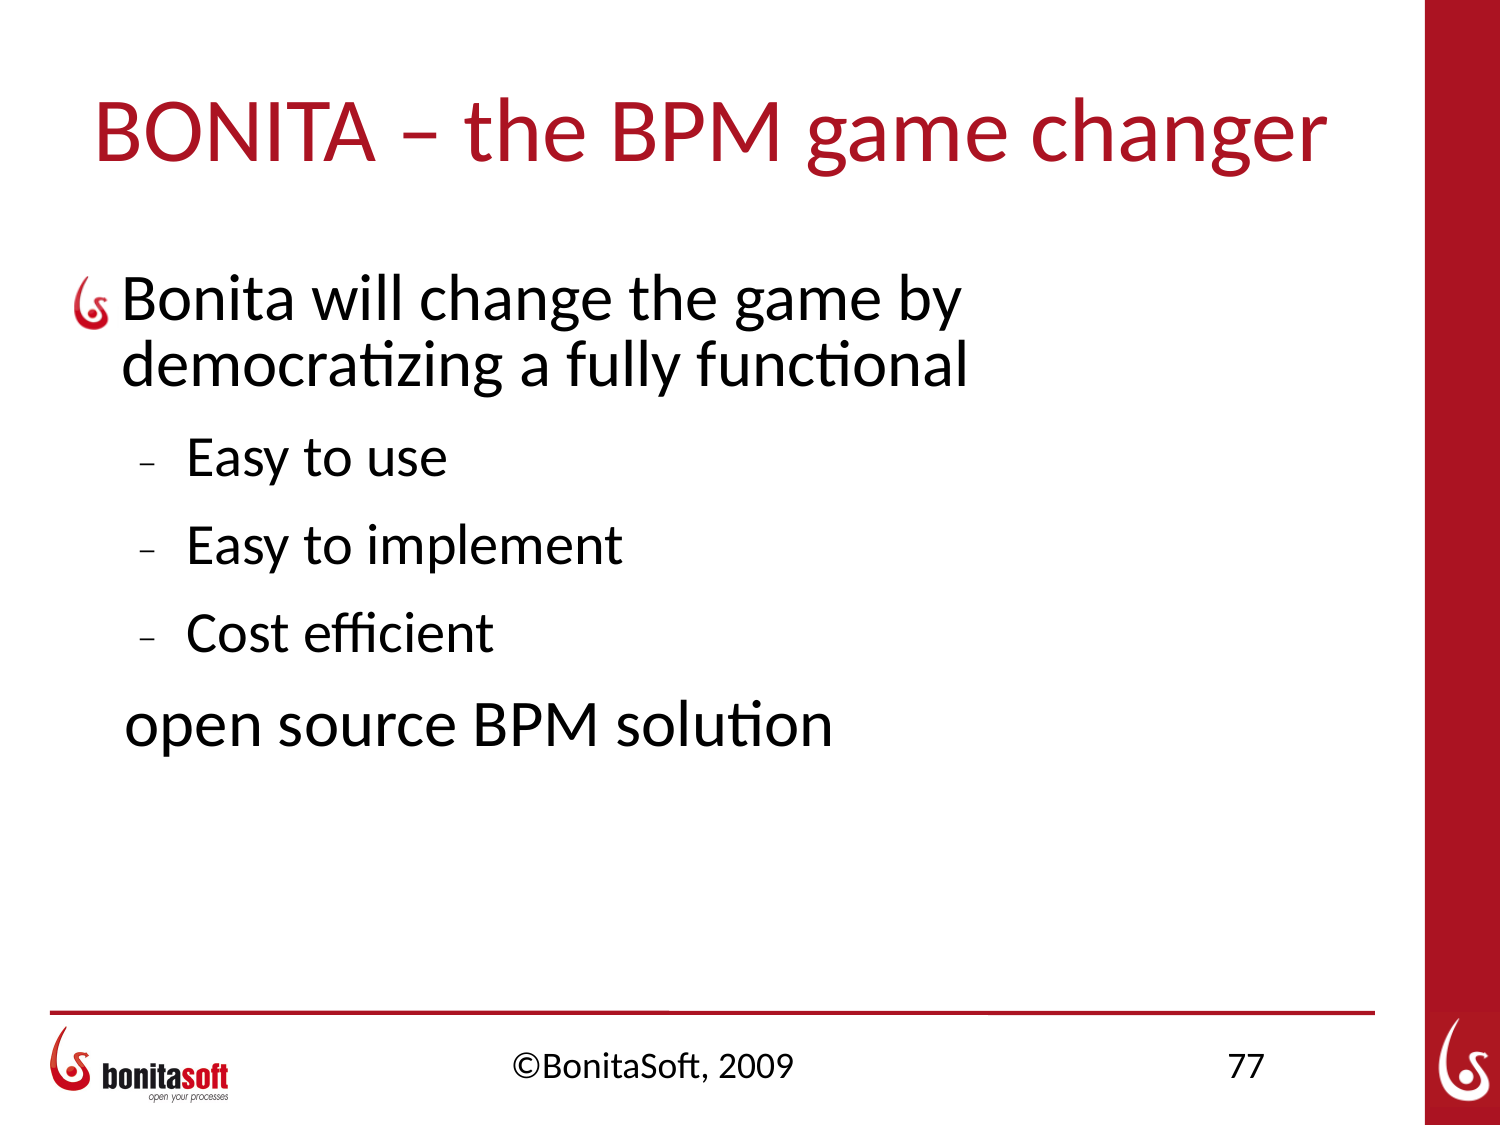

# BONITA – the BPM game changer
Bonita will change the game by democratizing a fully functional
Easy to use
Easy to implement
Cost efficient
 open source BPM solution
<footer>©BonitaSoft, 2009